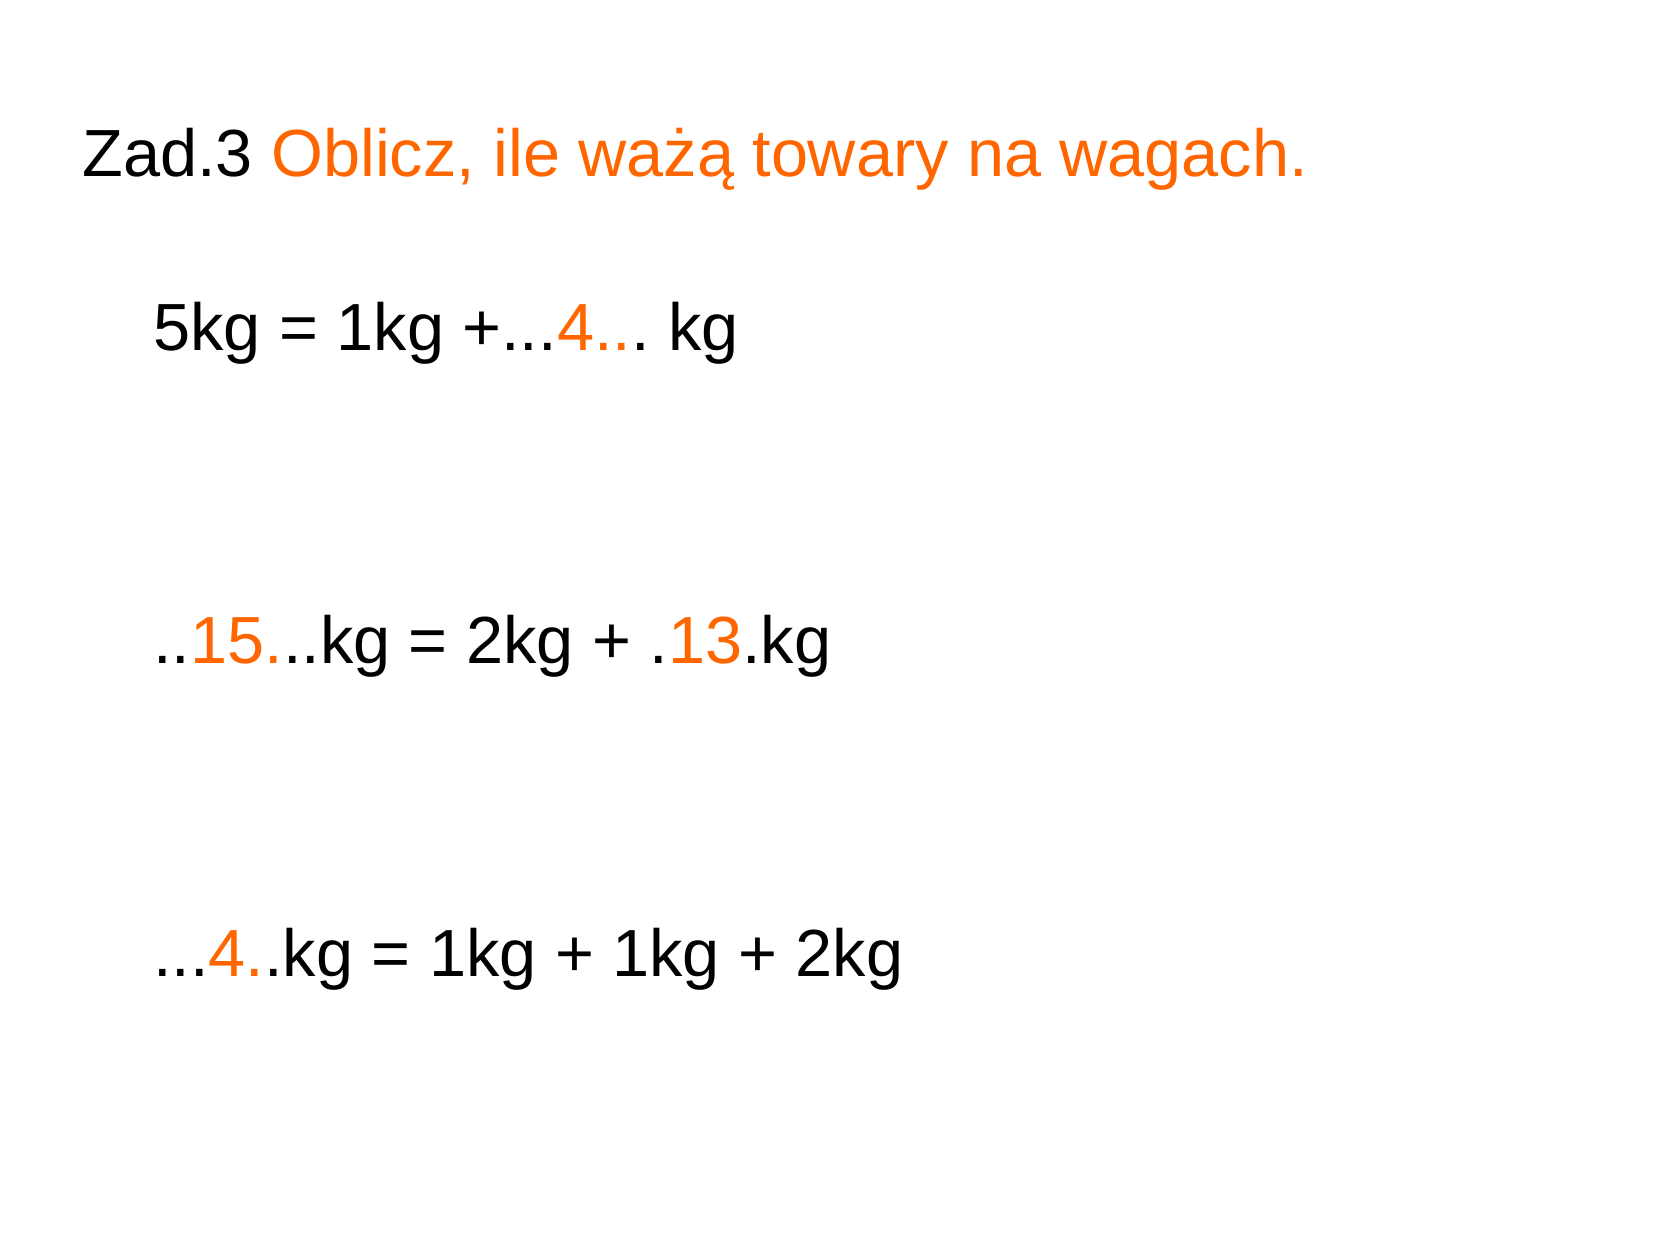

# Zad.3 Oblicz, ile ważą towary na wagach.
5kg = 1kg +...4... kg
..15...kg = 2kg + .13.kg
...4..kg = 1kg + 1kg + 2kg